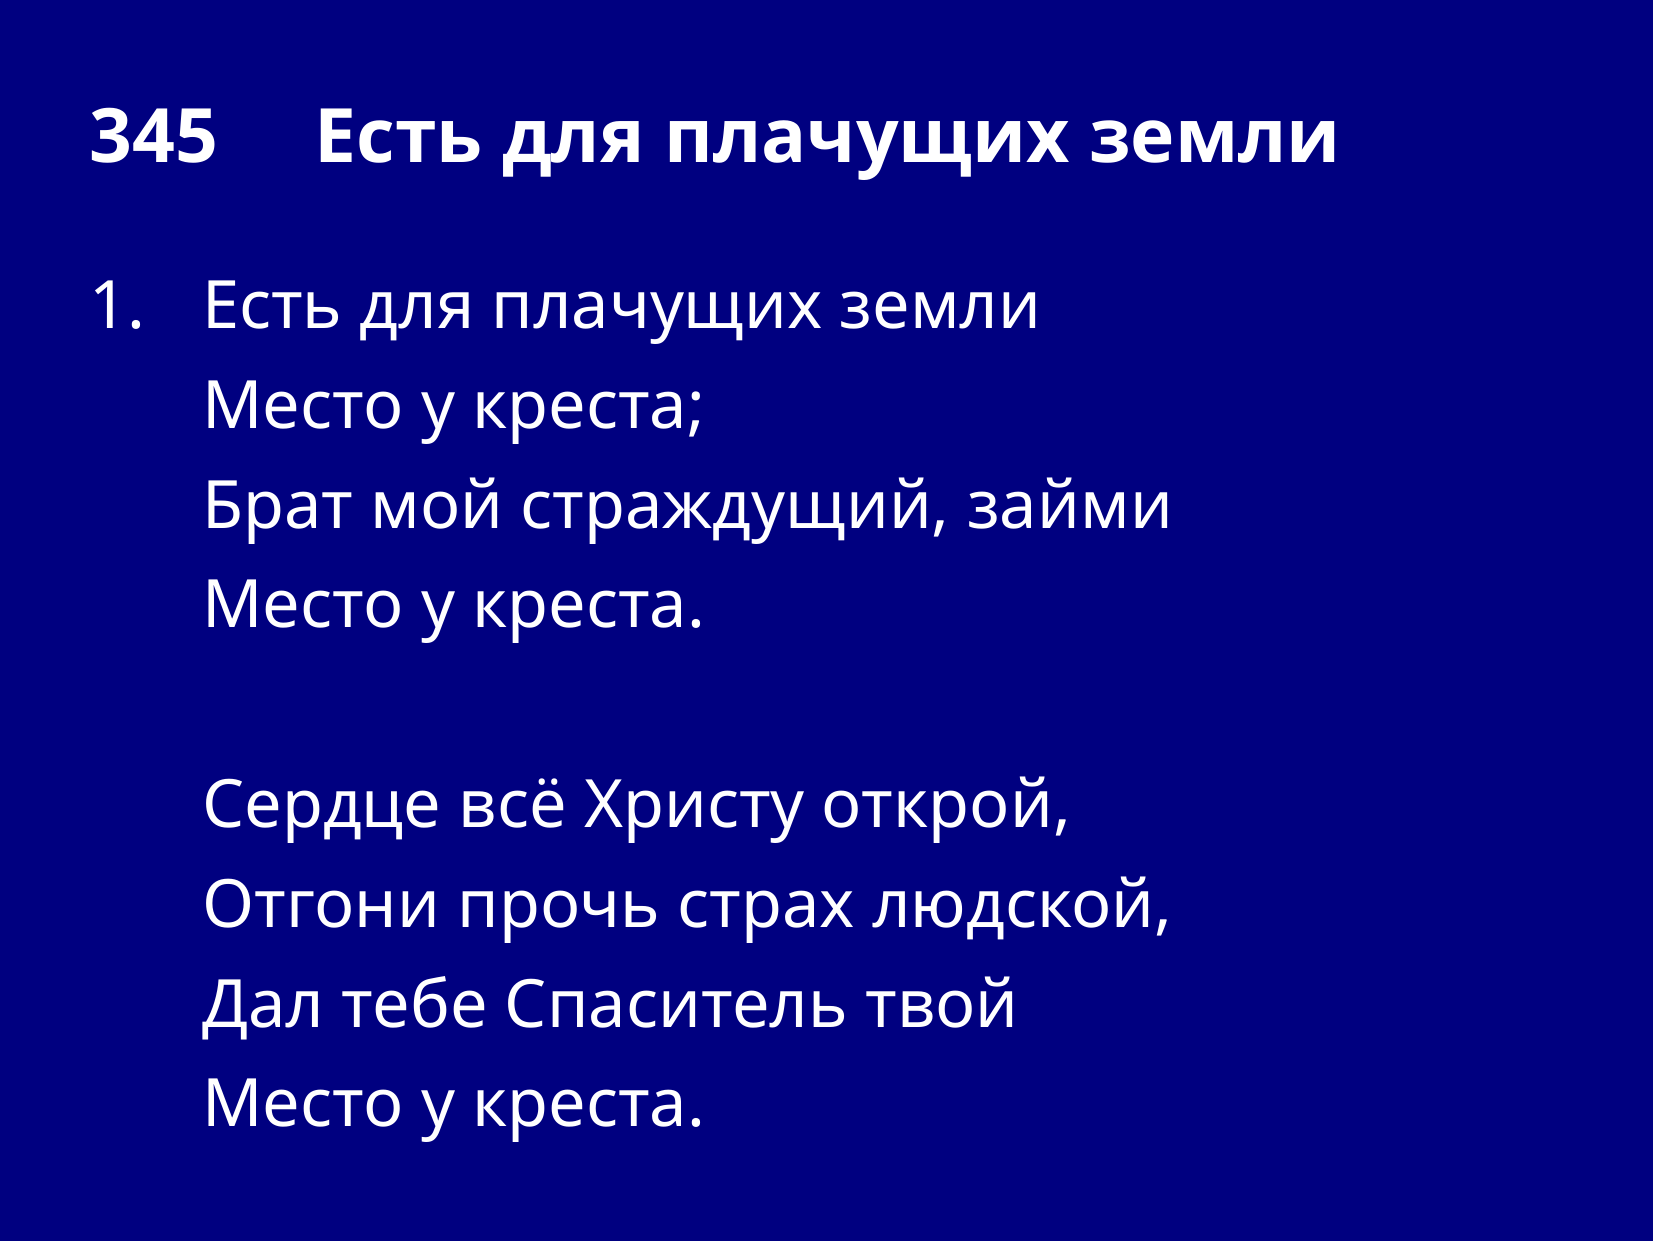

345	Есть для плачущих земли
1.	Есть для плачущих земли
	Место у креста;
	Брат мой страждущий, займи
	Место у креста.
	Сердце всё Христу открой,
	Отгони прочь страх людской,
	Дал тебе Спаситель твой
	Место у креста.